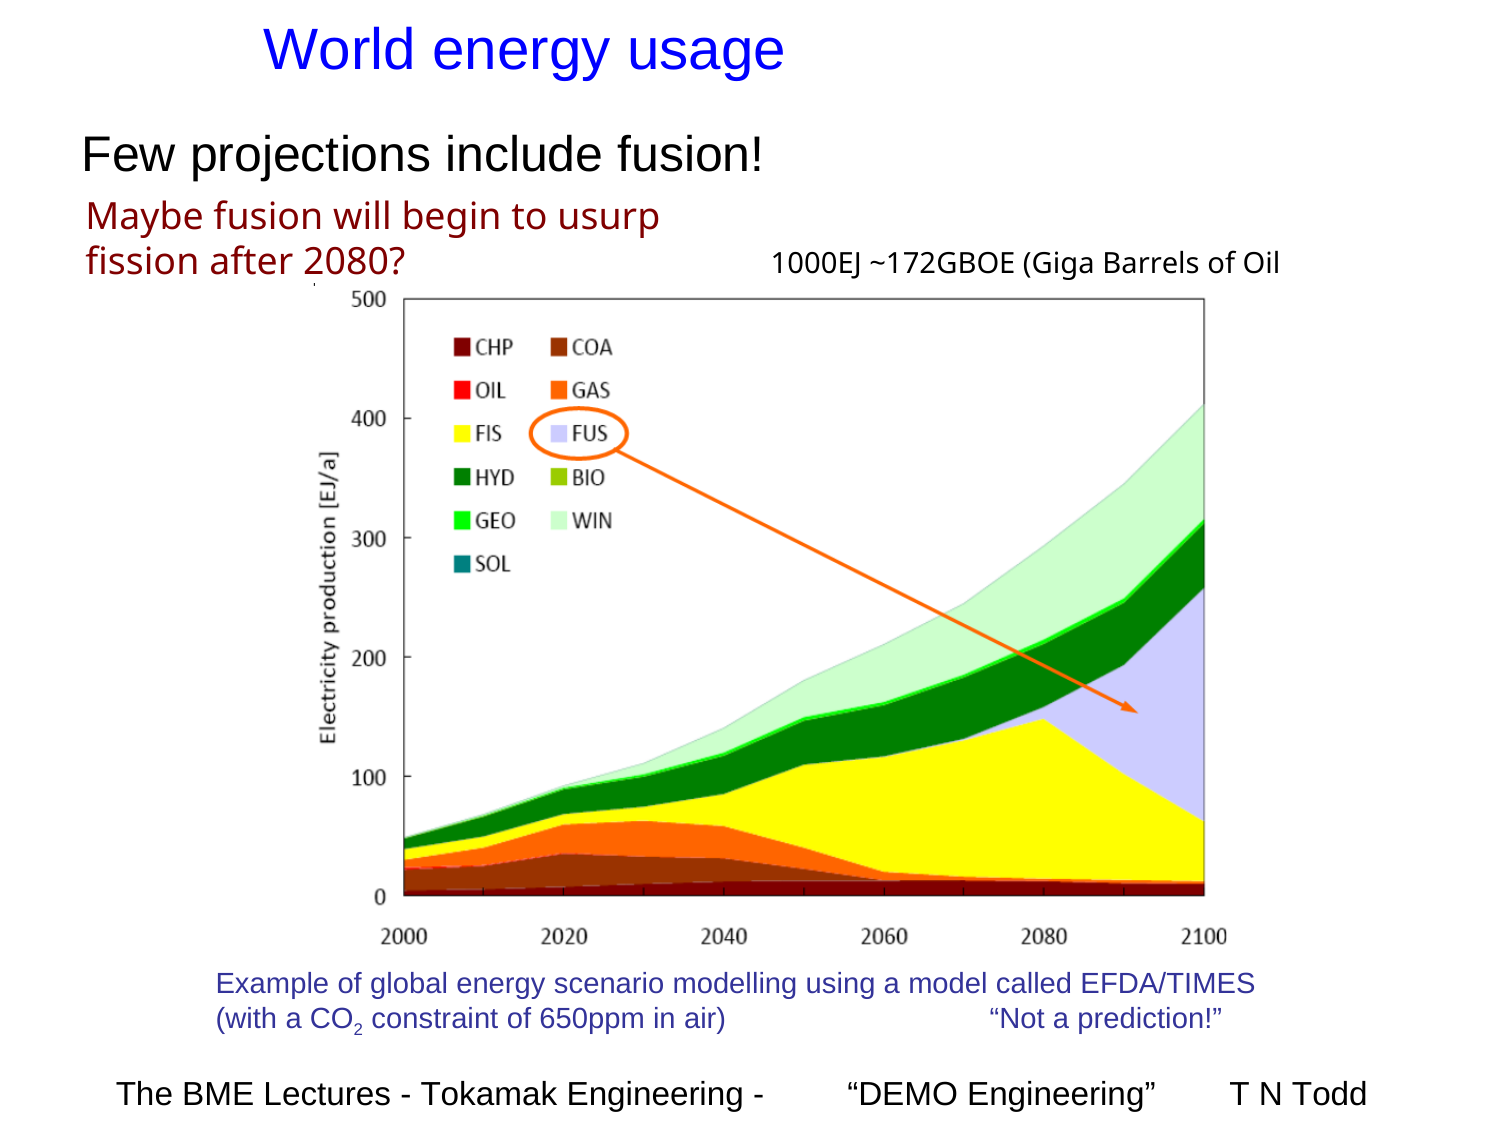

World energy usage
 Few projections include fusion!
Maybe fusion will begin to usurp fission after 2080?
1000EJ ~172GBOE (Giga Barrels of Oil Equivalent)
Example of global energy scenario modelling using a model called EFDA/TIMES (with a CO2 constraint of 650ppm in air) “Not a prediction!”